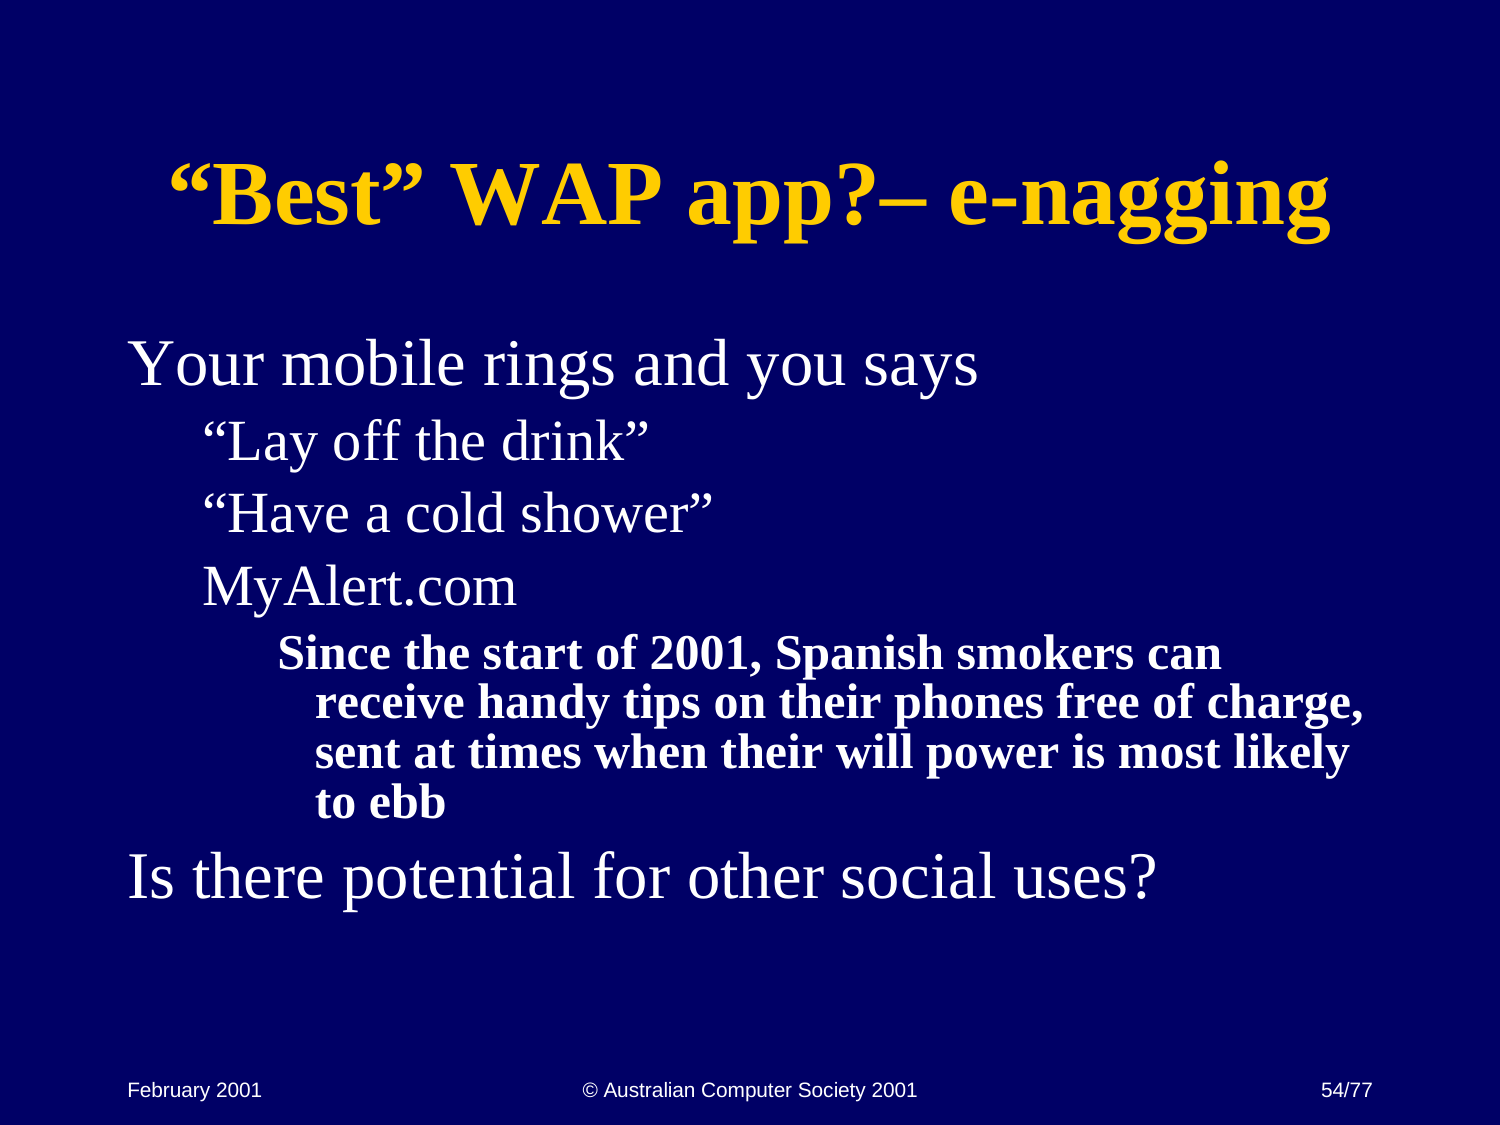

# “Best” WAP app?– e-nagging
Your mobile rings and you says
“Lay off the drink”
“Have a cold shower”
MyAlert.com
Since the start of 2001, Spanish smokers can receive handy tips on their phones free of charge, sent at times when their will power is most likely to ebb
Is there potential for other social uses?
February 2001
© Australian Computer Society 2001
54